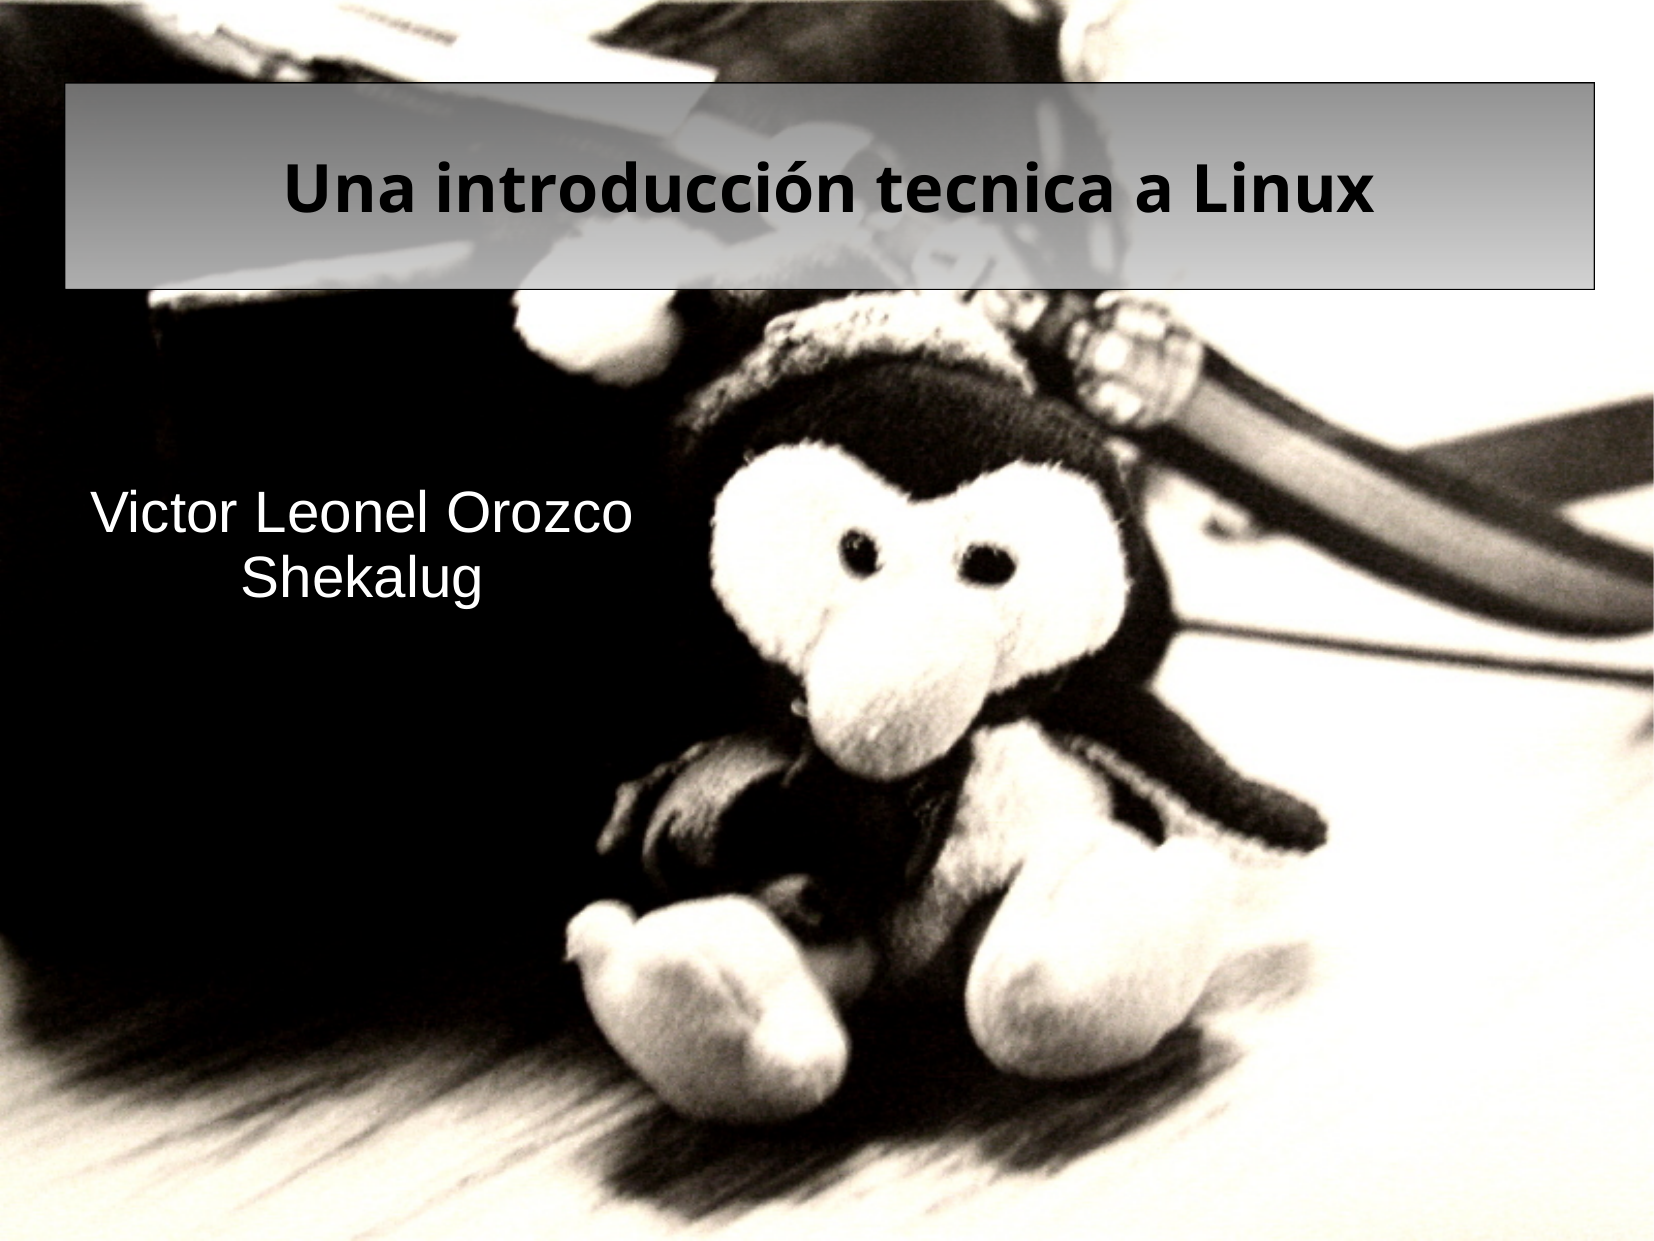

# Una introducción tecnica a Linux
Victor Leonel Orozco
Shekalug